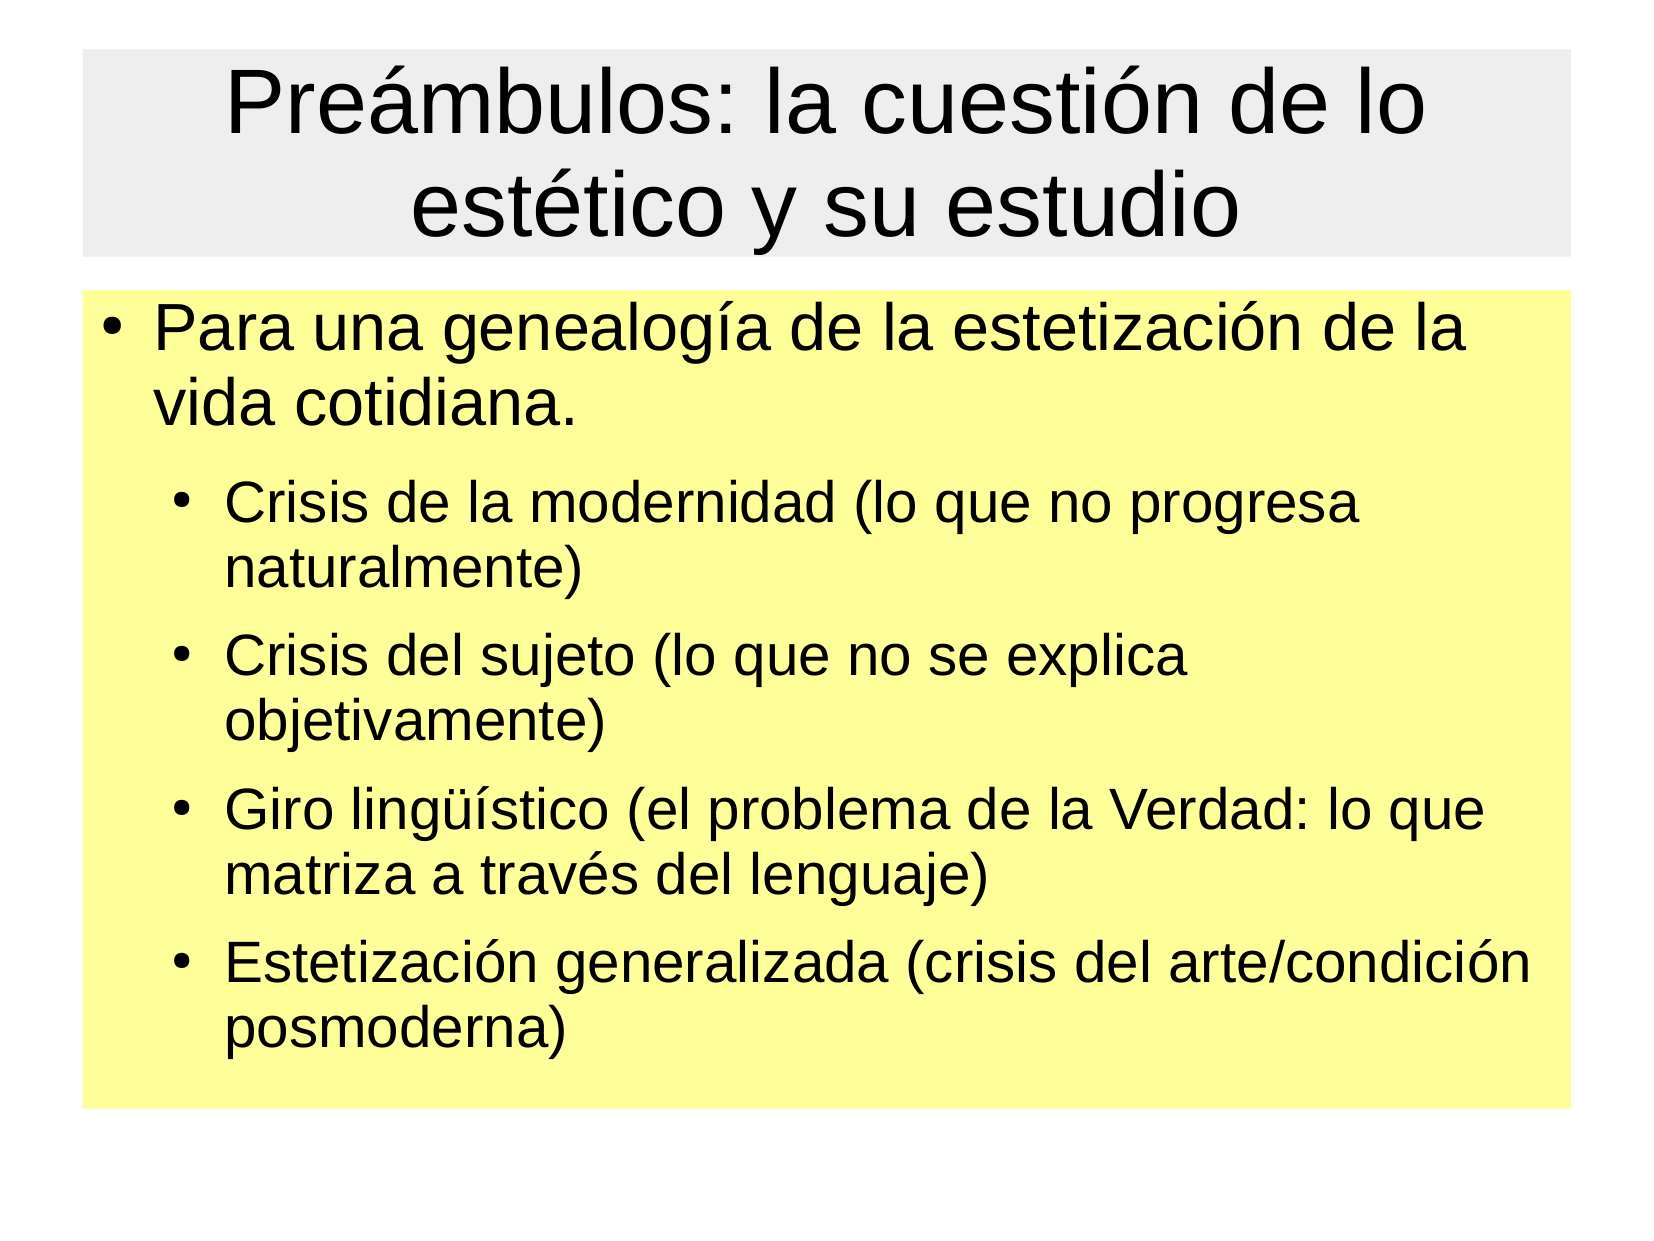

# Preámbulos: la cuestión de lo estético y su estudio
Para una genealogía de la estetización de la vida cotidiana.
Crisis de la modernidad (lo que no progresa naturalmente)
Crisis del sujeto (lo que no se explica objetivamente)
Giro lingüístico (el problema de la Verdad: lo que matriza a través del lenguaje)
Estetización generalizada (crisis del arte/condición posmoderna)